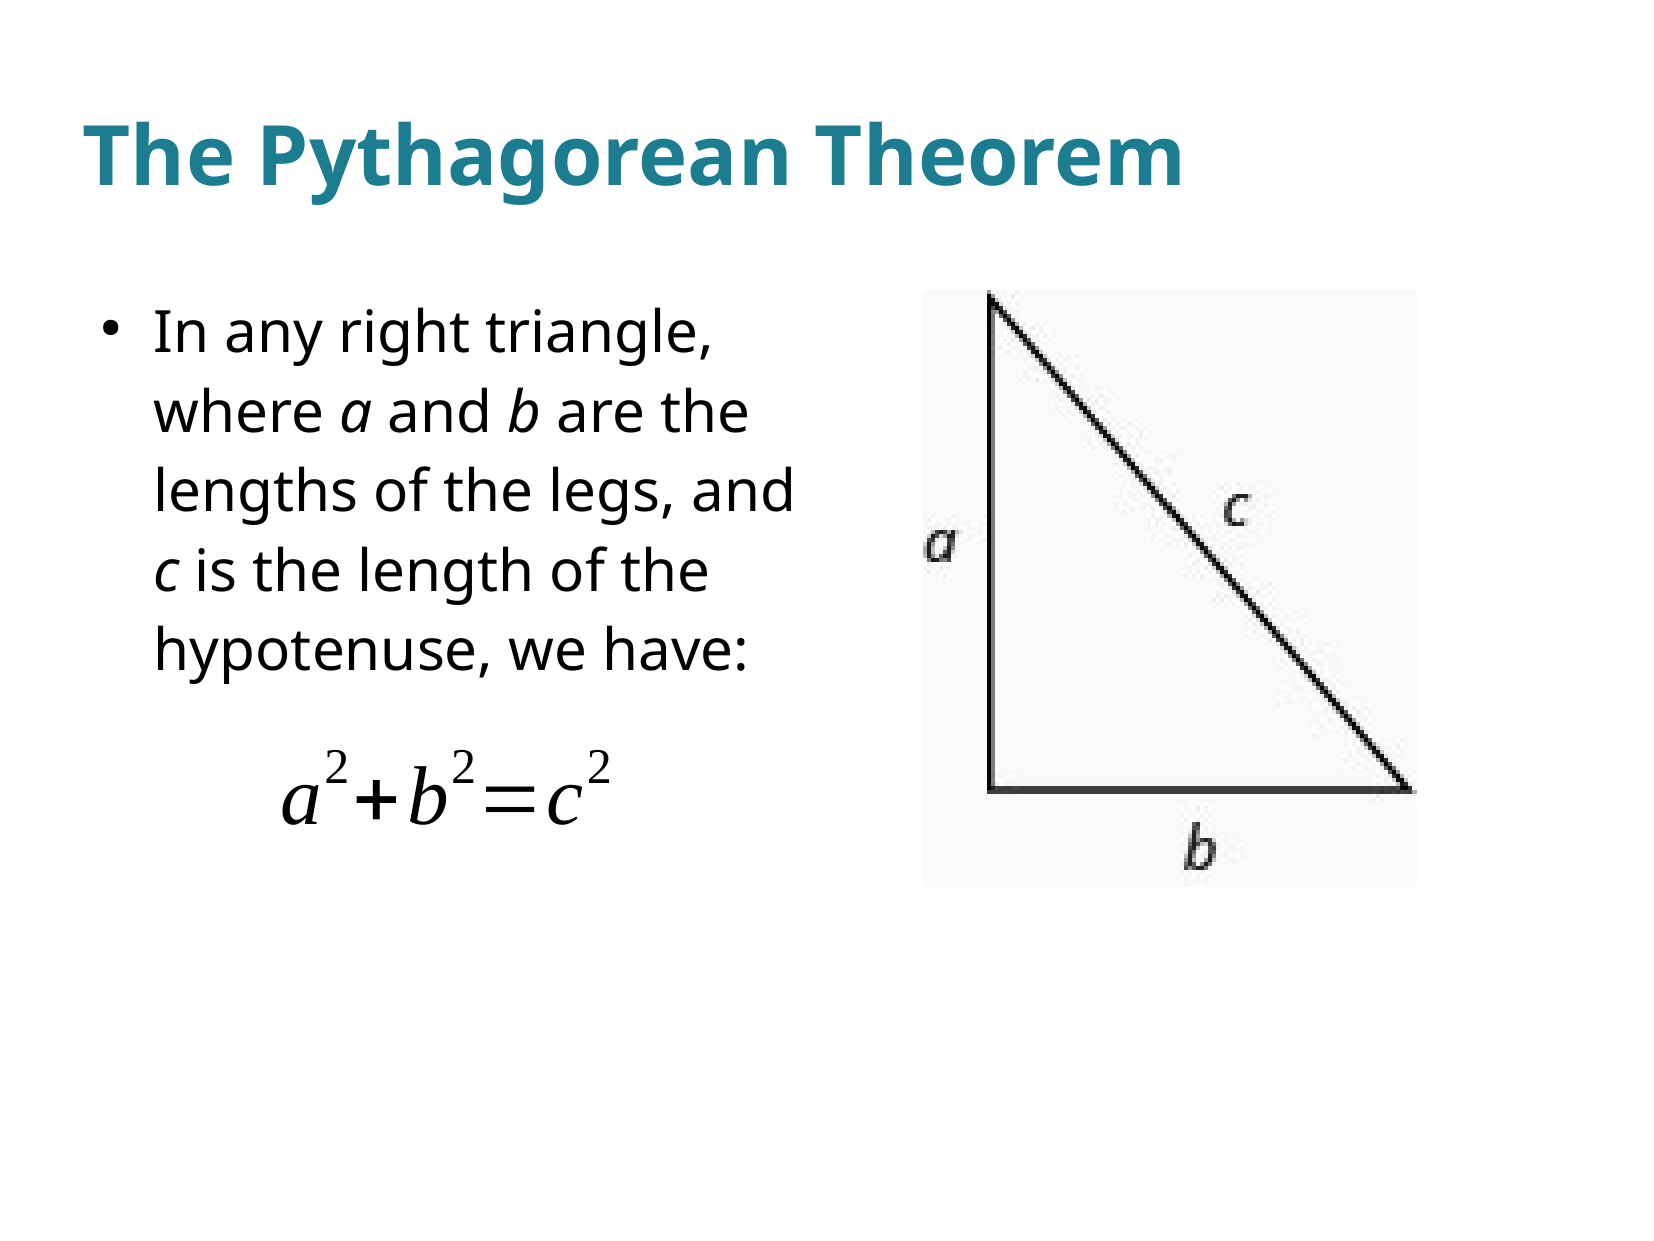

# The Pythagorean Theorem
In any right triangle, where a and b are the lengths of the legs, and c is the length of the hypotenuse, we have: